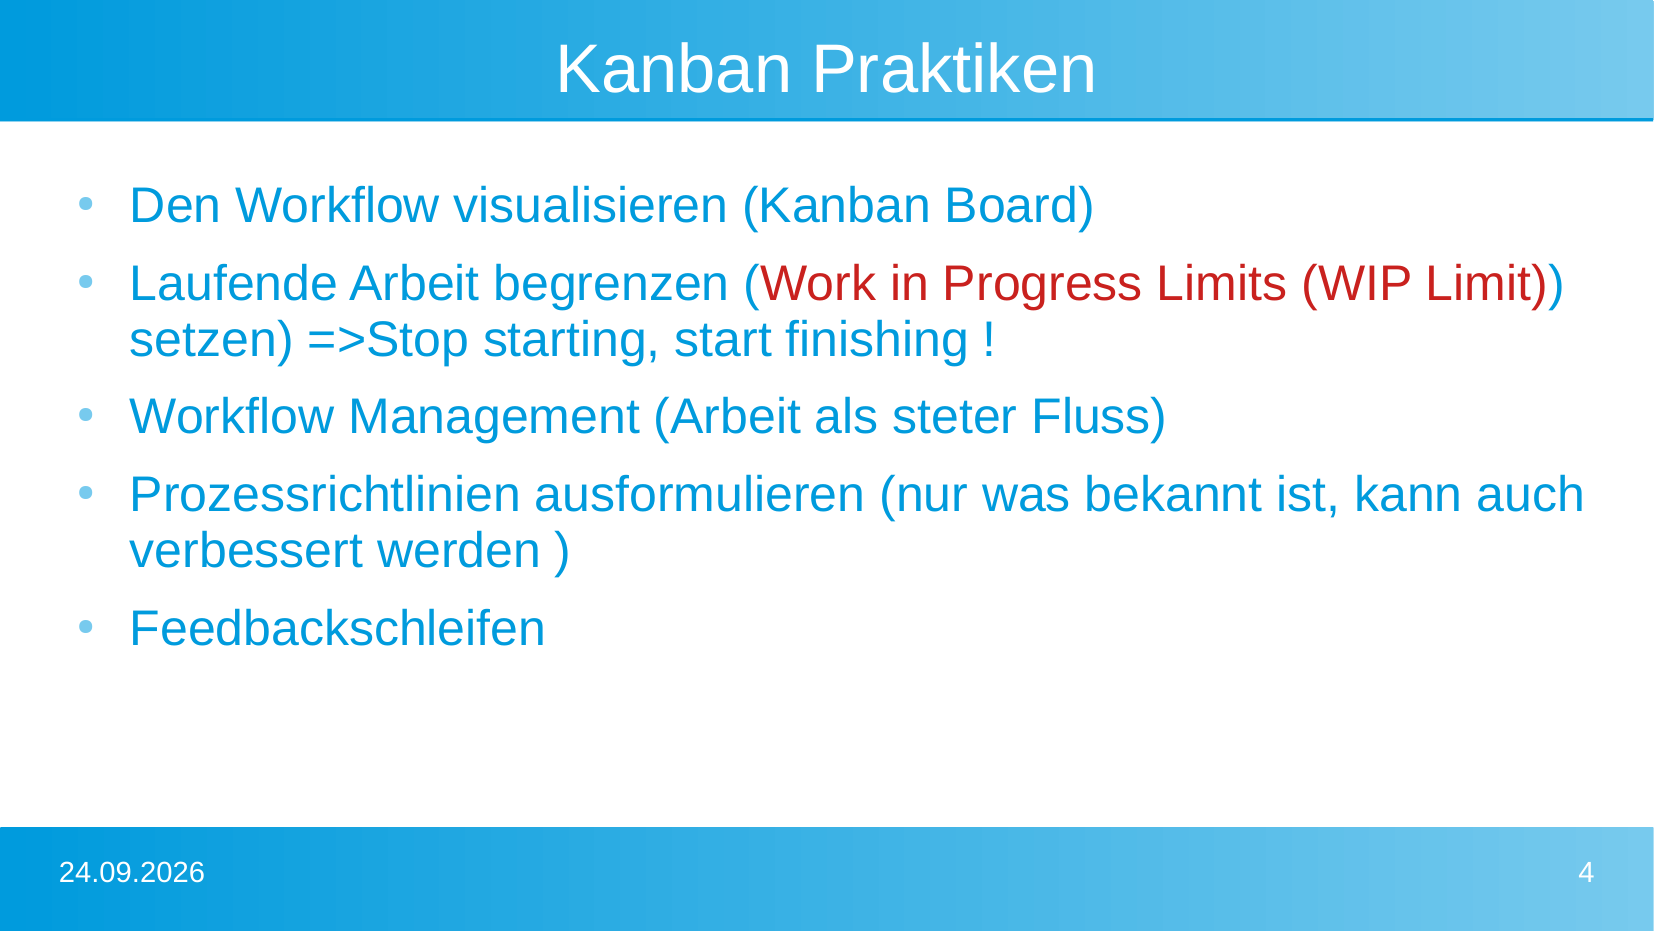

# Kanban Praktiken
Den Workflow visualisieren (Kanban Board)
Laufende Arbeit begrenzen (Work in Progress Limits (WIP Limit)) setzen) =>Stop starting, start finishing !
Workflow Management (Arbeit als steter Fluss)
Prozessrichtlinien ausformulieren (nur was bekannt ist, kann auch verbessert werden )
Feedbackschleifen
4